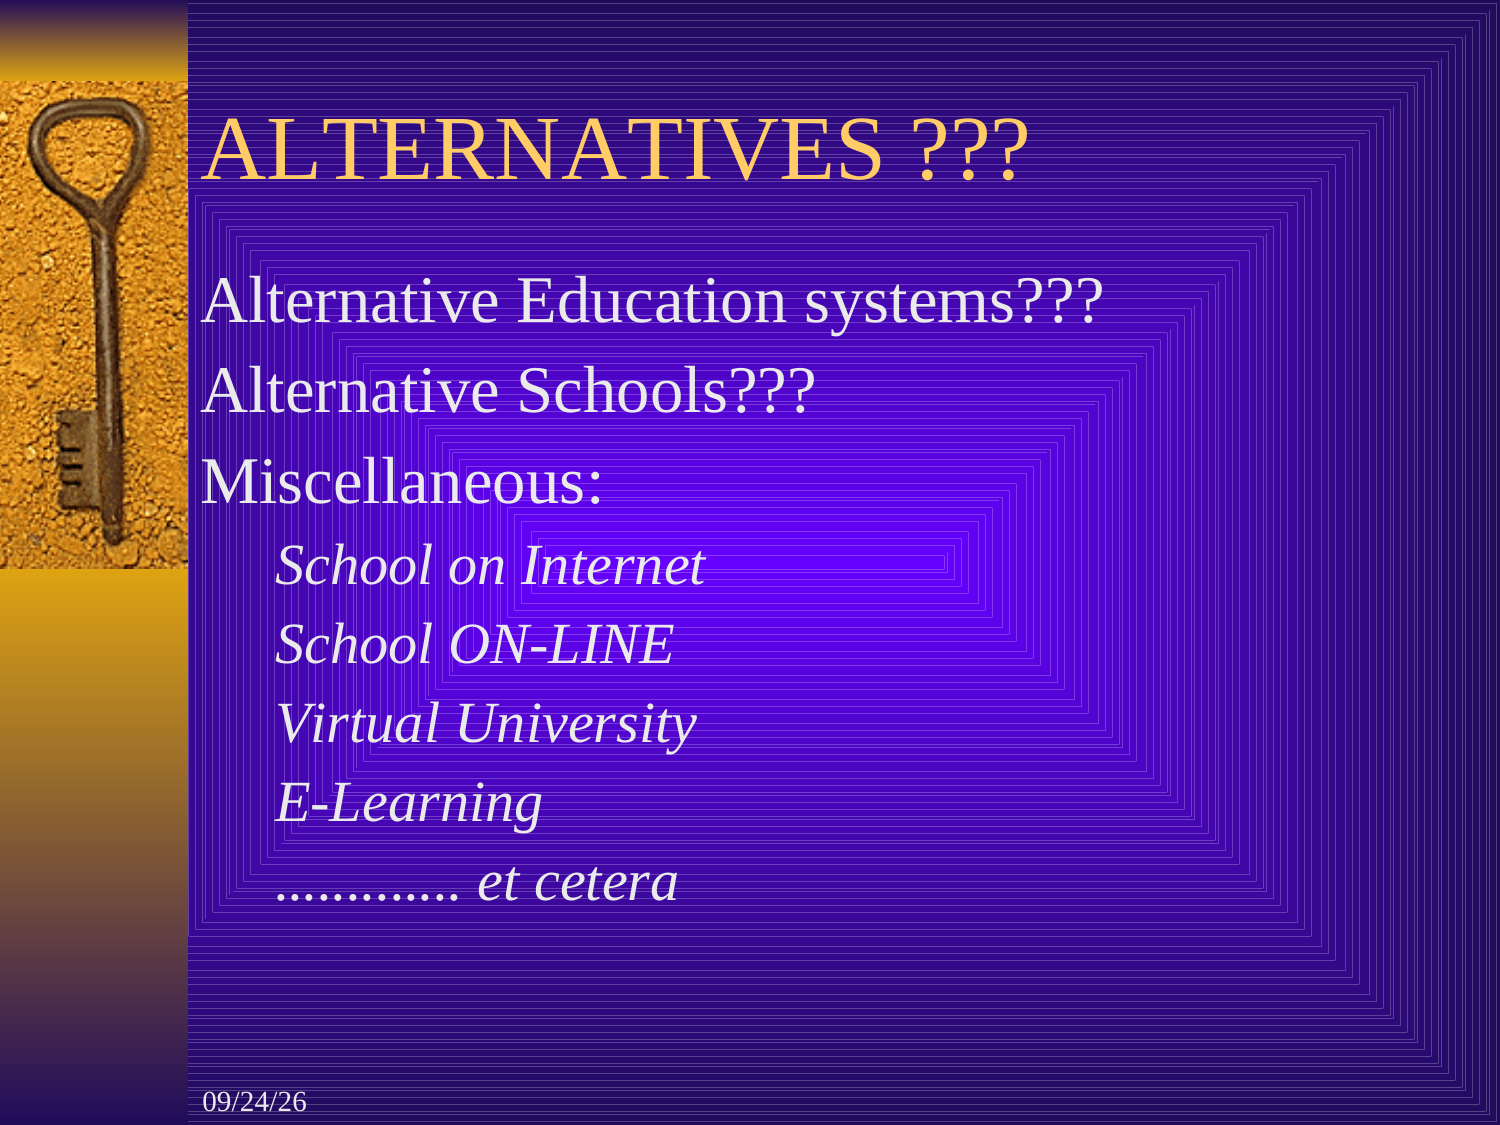

# ALTERNATIVES ???
Alternative Education systems???
Alternative Schools???
Miscellaneous:
School on Internet
School ON-LINE
Virtual University
E-Learning
............. et cetera